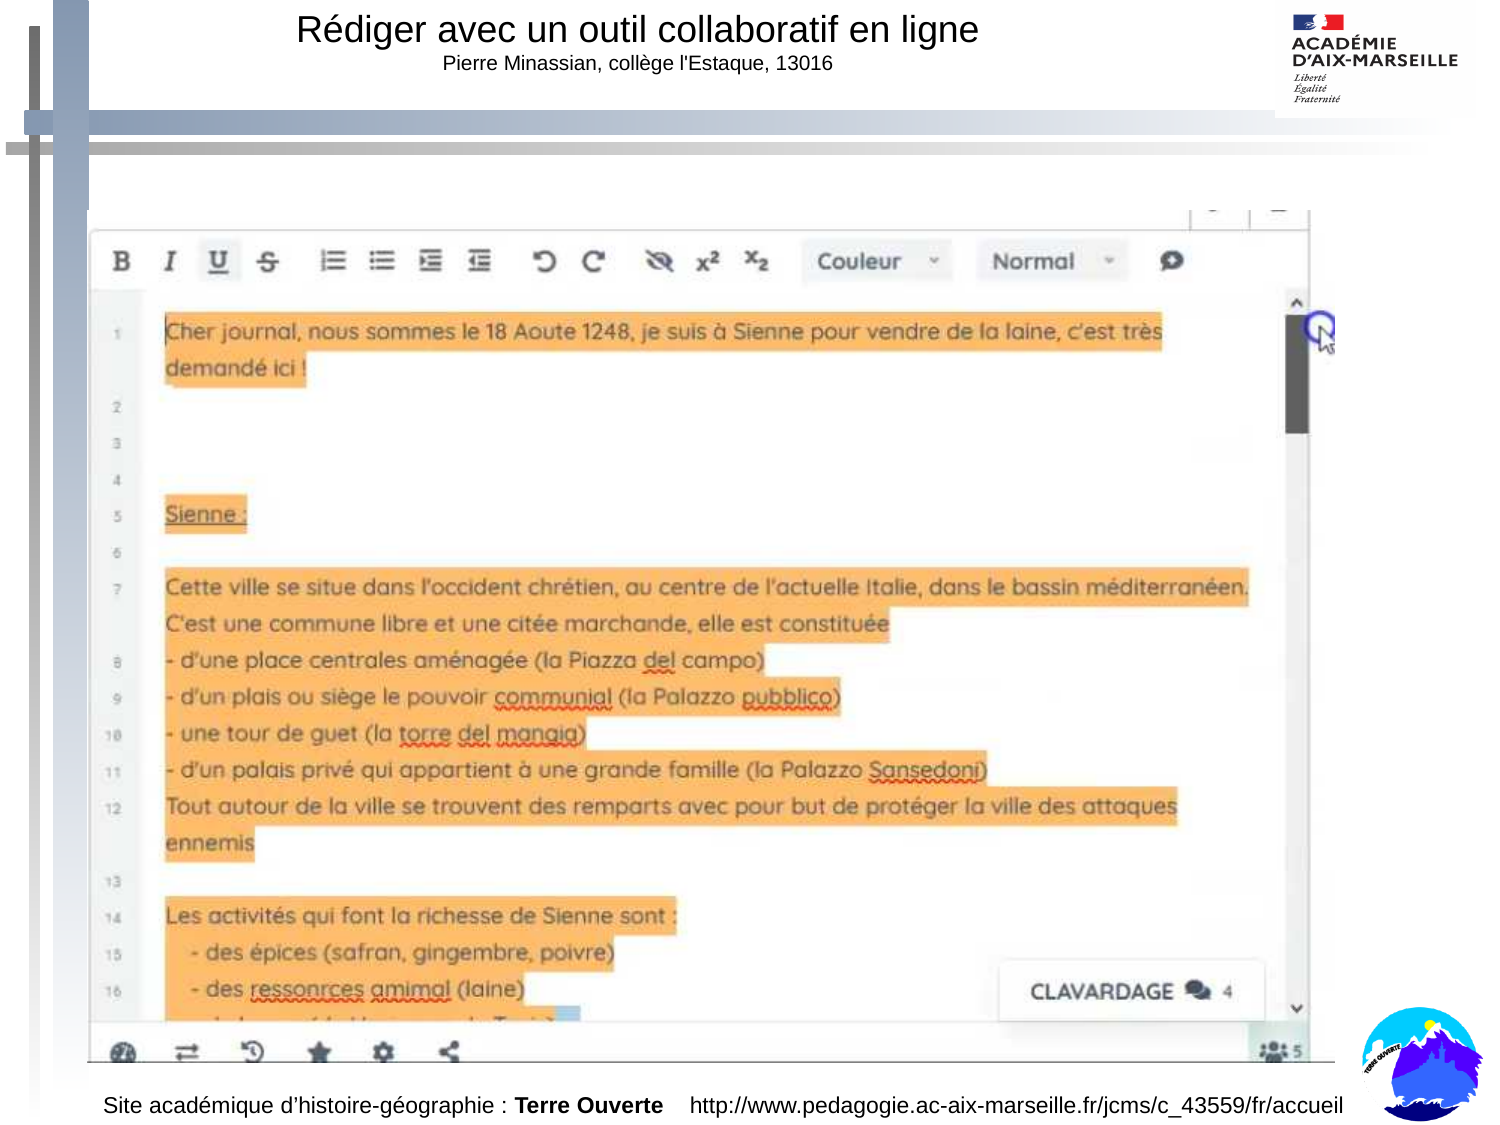

Rédiger avec un outil collaboratif en ligne
Pierre Minassian, collège l'Estaque, 13016
Site académique d’histoire-géographie : Terre Ouverte http://www.pedagogie.ac-aix-marseille.fr/jcms/c_43559/fr/accueil